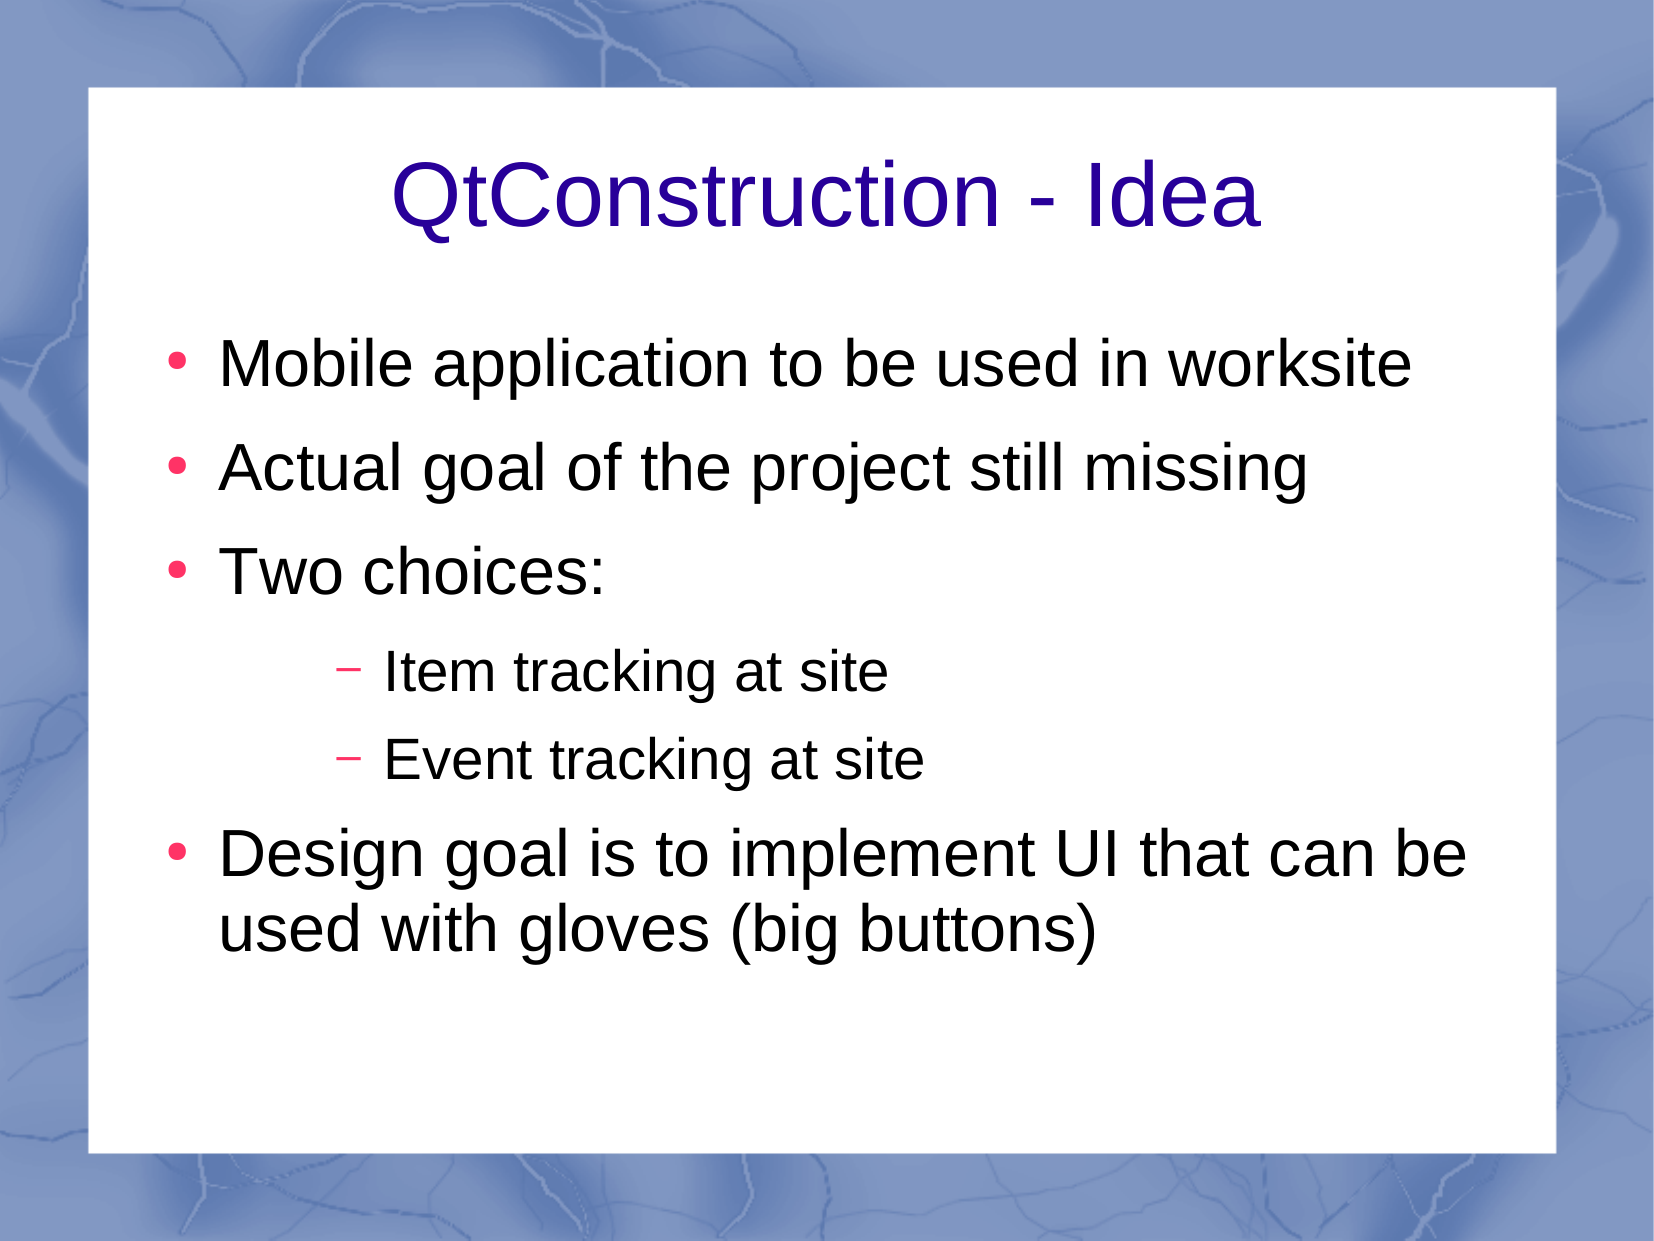

# QtConstruction - Idea
Mobile application to be used in worksite
Actual goal of the project still missing
Two choices:
Item tracking at site
Event tracking at site
Design goal is to implement UI that can be used with gloves (big buttons)